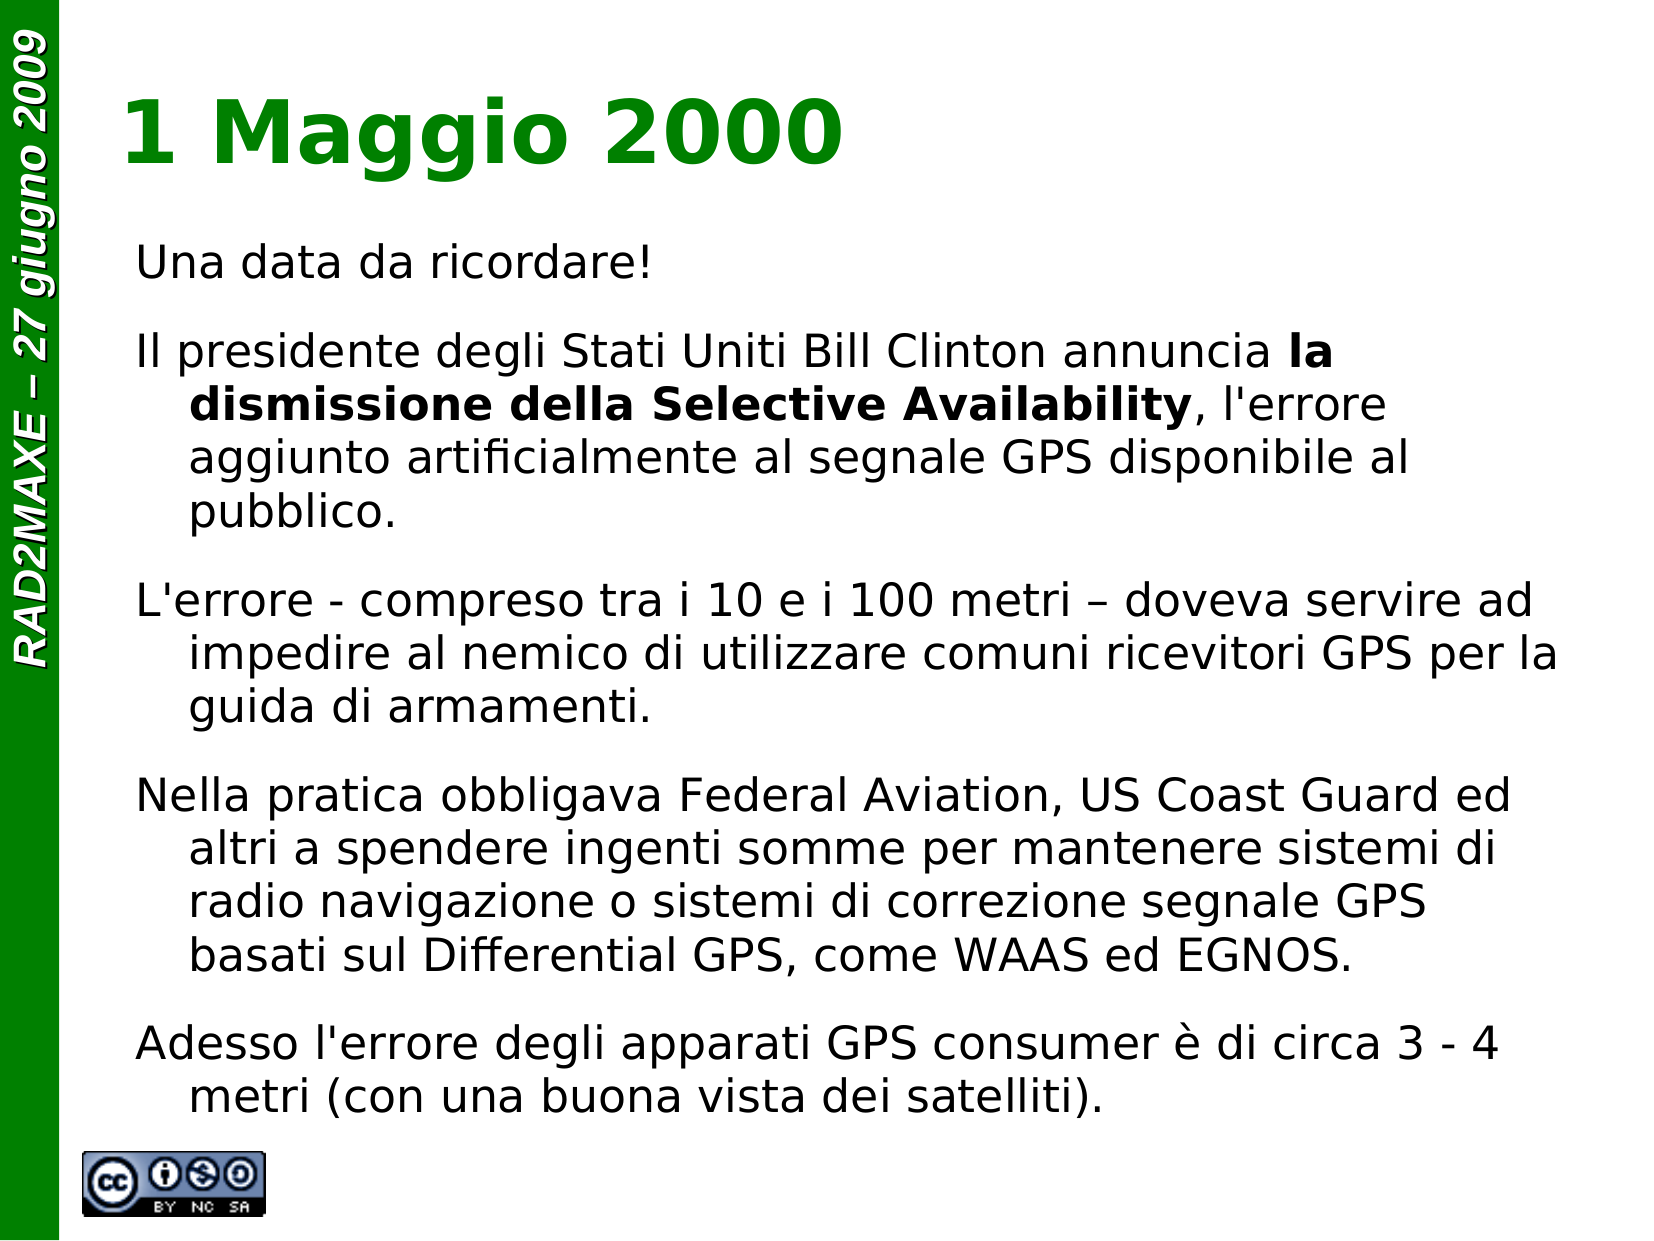

# 1 Maggio 2000
Una data da ricordare!
Il presidente degli Stati Uniti Bill Clinton annuncia la dismissione della Selective Availability, l'errore aggiunto artificialmente al segnale GPS disponibile al pubblico.
L'errore - compreso tra i 10 e i 100 metri – doveva servire ad impedire al nemico di utilizzare comuni ricevitori GPS per la guida di armamenti.
Nella pratica obbligava Federal Aviation, US Coast Guard ed altri a spendere ingenti somme per mantenere sistemi di radio navigazione o sistemi di correzione segnale GPS basati sul Differential GPS, come WAAS ed EGNOS.
Adesso l'errore degli apparati GPS consumer è di circa 3 - 4 metri (con una buona vista dei satelliti).